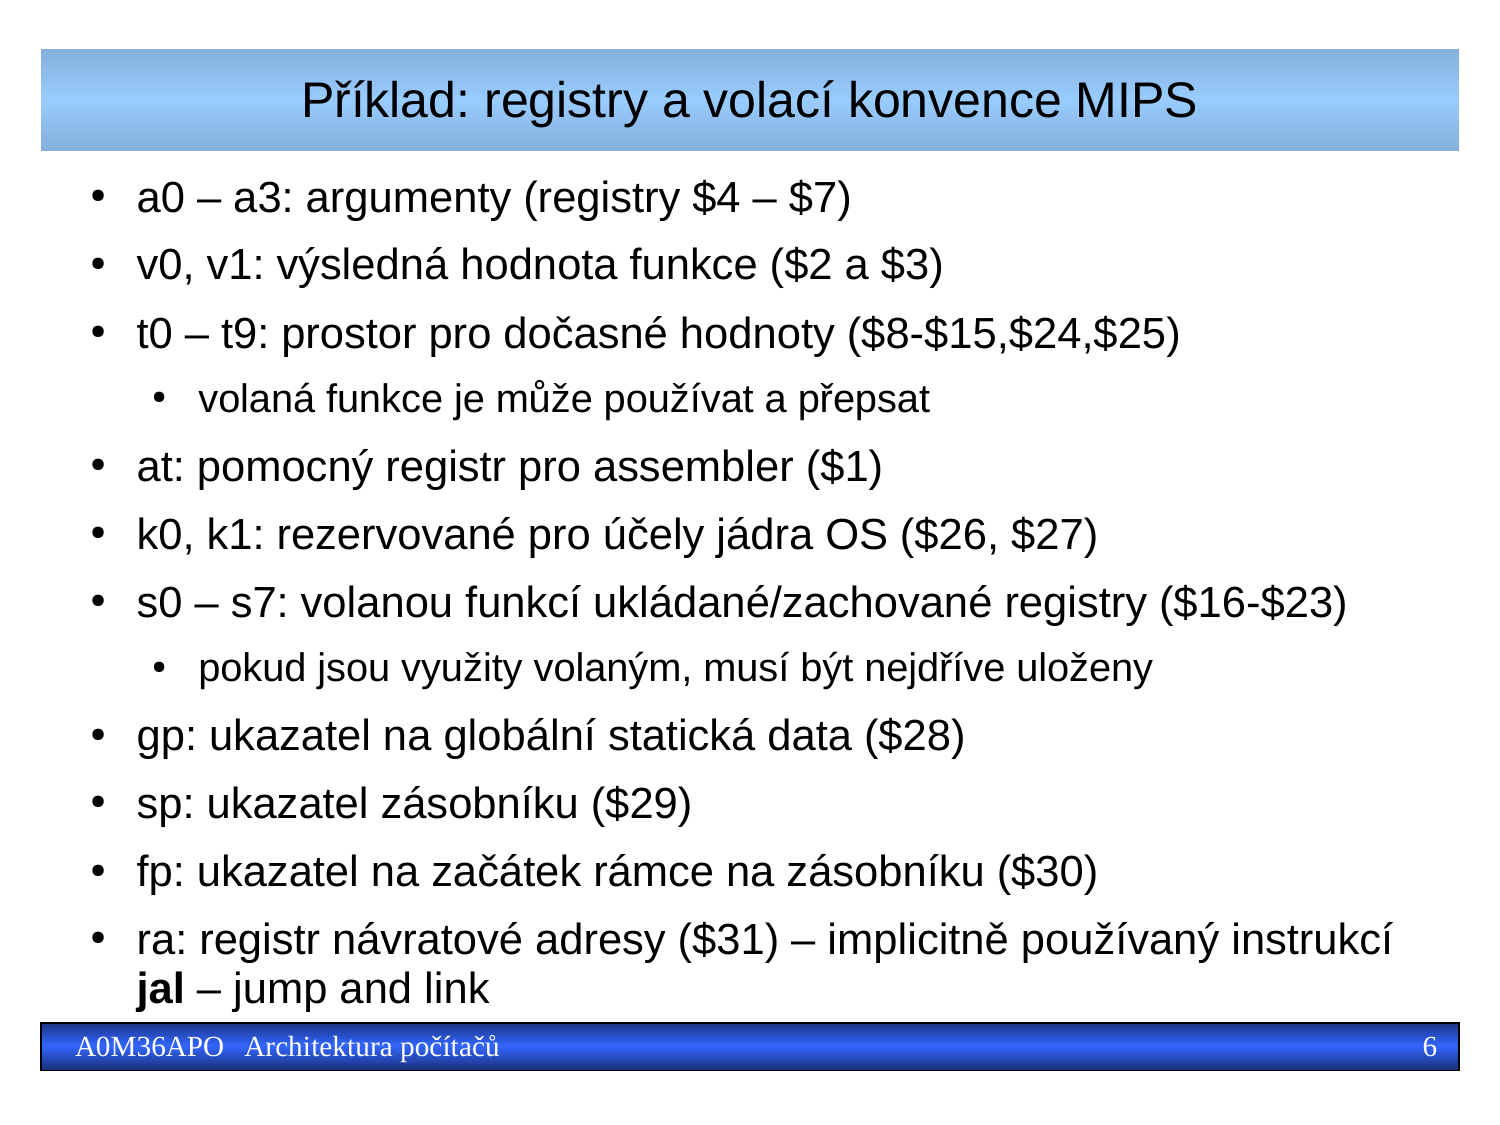

# Příklad: registry a volací konvence MIPS
a0 – a3: argumenty (registry $4 – $7)
v0, v1: výsledná hodnota funkce ($2 a $3)
t0 – t9: prostor pro dočasné hodnoty ($8-$15,$24,$25)
volaná funkce je může používat a přepsat
at: pomocný registr pro assembler ($1)
k0, k1: rezervované pro účely jádra OS ($26, $27)
s0 – s7: volanou funkcí ukládané/zachované registry ($16-$23)
pokud jsou využity volaným, musí být nejdříve uloženy
gp: ukazatel na globální statická data ($28)
sp: ukazatel zásobníku ($29)
fp: ukazatel na začátek rámce na zásobníku ($30)
ra: registr návratové adresy ($31) – implicitně používaný instrukcí jal – jump and link
A0M36APO Architektura počítačů
6